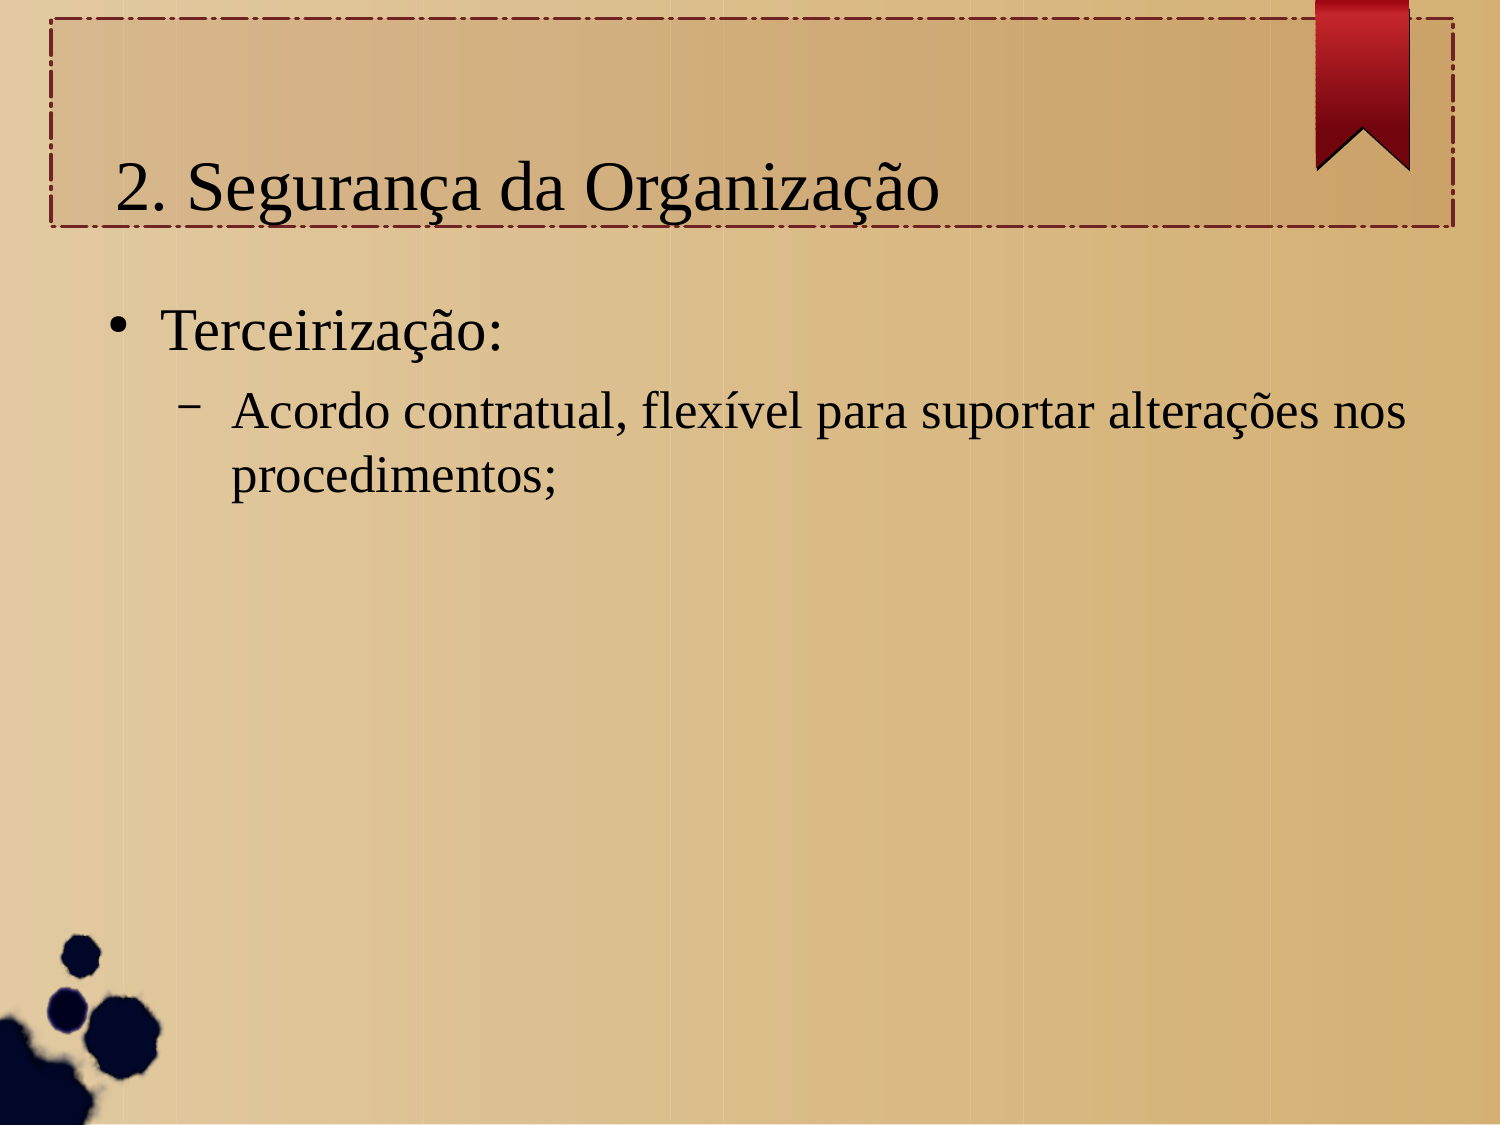

# 2. Segurança da Organização
Terceirização:
Acordo contratual, flexível para suportar alterações nos procedimentos;